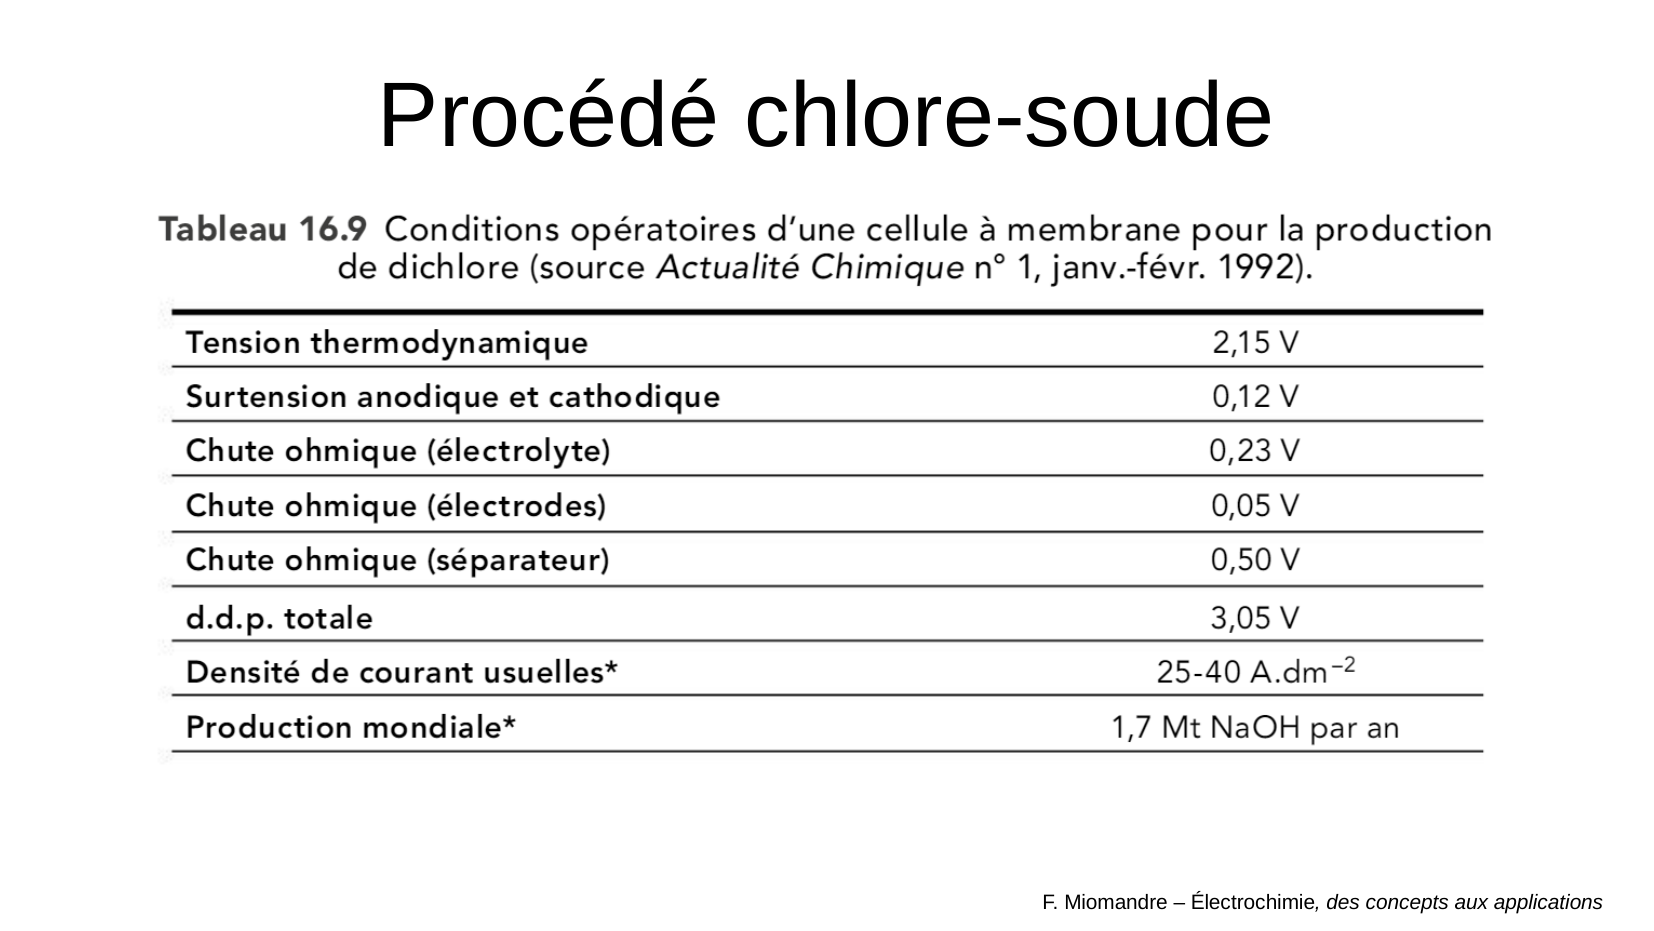

# Procédé chlore-soude
F. Miomandre – Électrochimie, des concepts aux applications